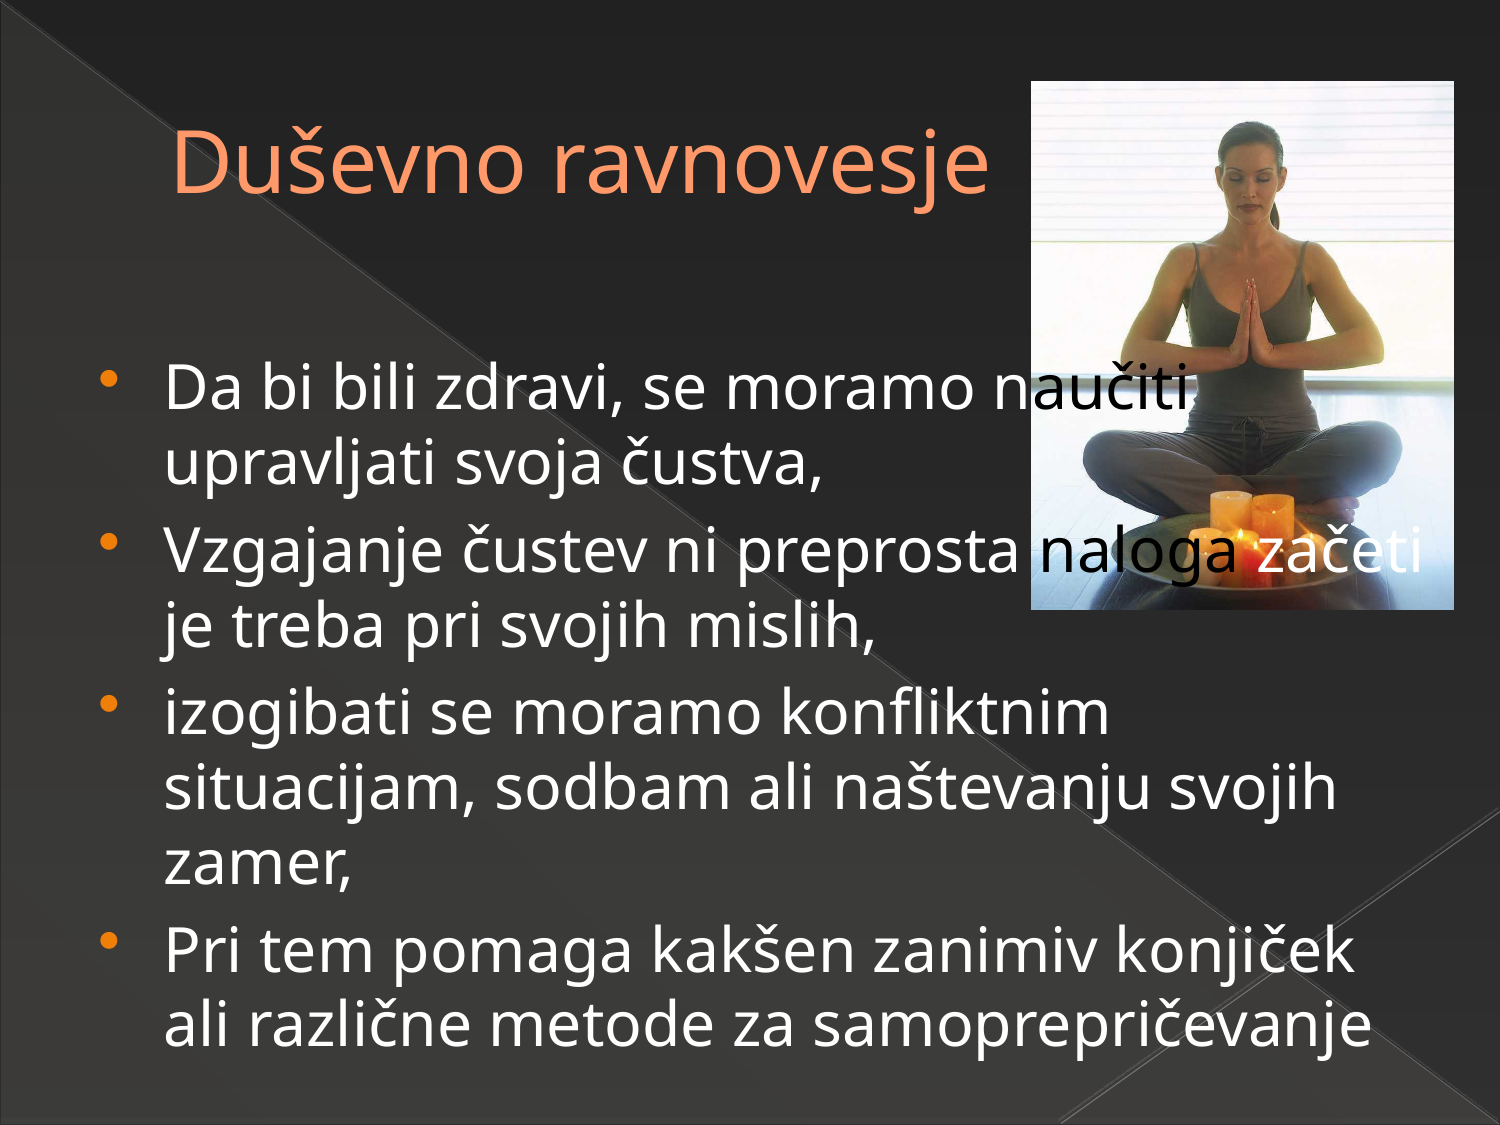

# Duševno ravnovesje
Da bi bili zdravi, se moramo naučiti upravljati svoja čustva,
Vzgajanje čustev ni preprosta naloga začeti je treba pri svojih mislih,
izogibati se moramo konfliktnim situacijam, sodbam ali naštevanju svojih zamer,
Pri tem pomaga kakšen zanimiv konjiček ali različne metode za samoprepričevanje